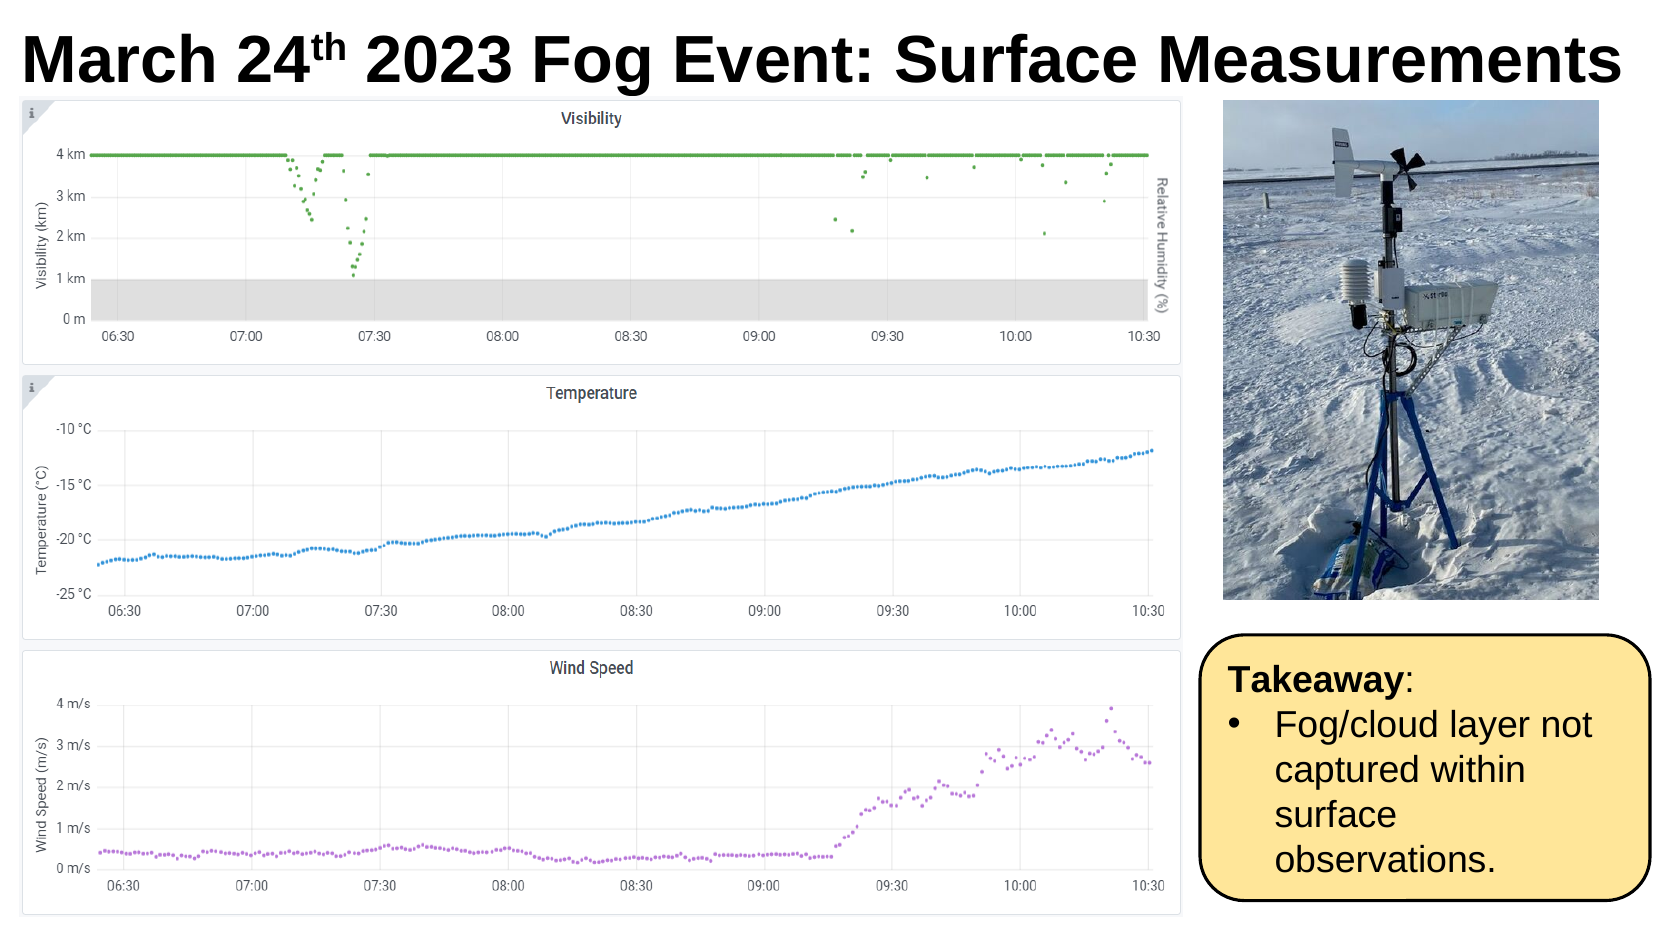

# March 24th 2023 Fog Event: Surface Measurements
Takeaway:
Fog/cloud layer not captured within surface observations.